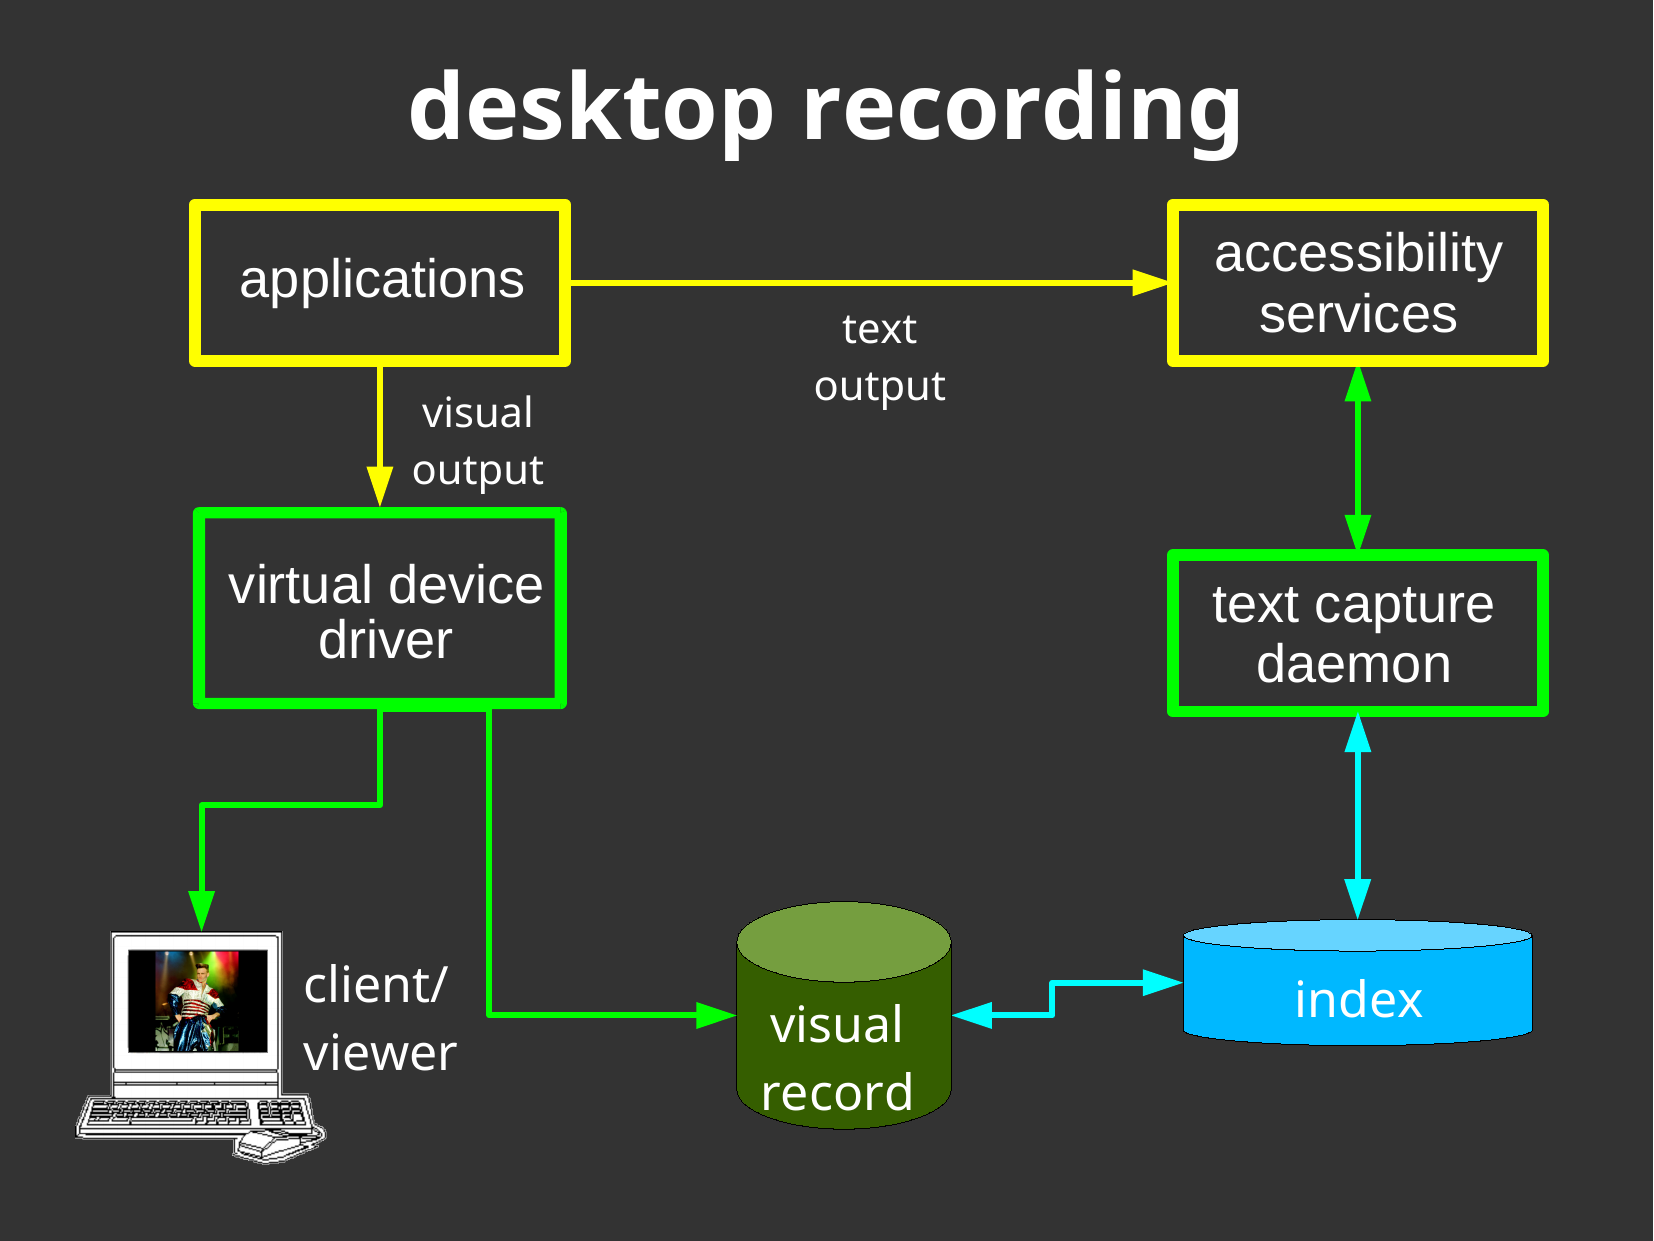

# desktop recording
applications
visual
output
virtual device
driver
accessibility
services
text
output
text capture
daemon
client/
viewer
visual
record
index